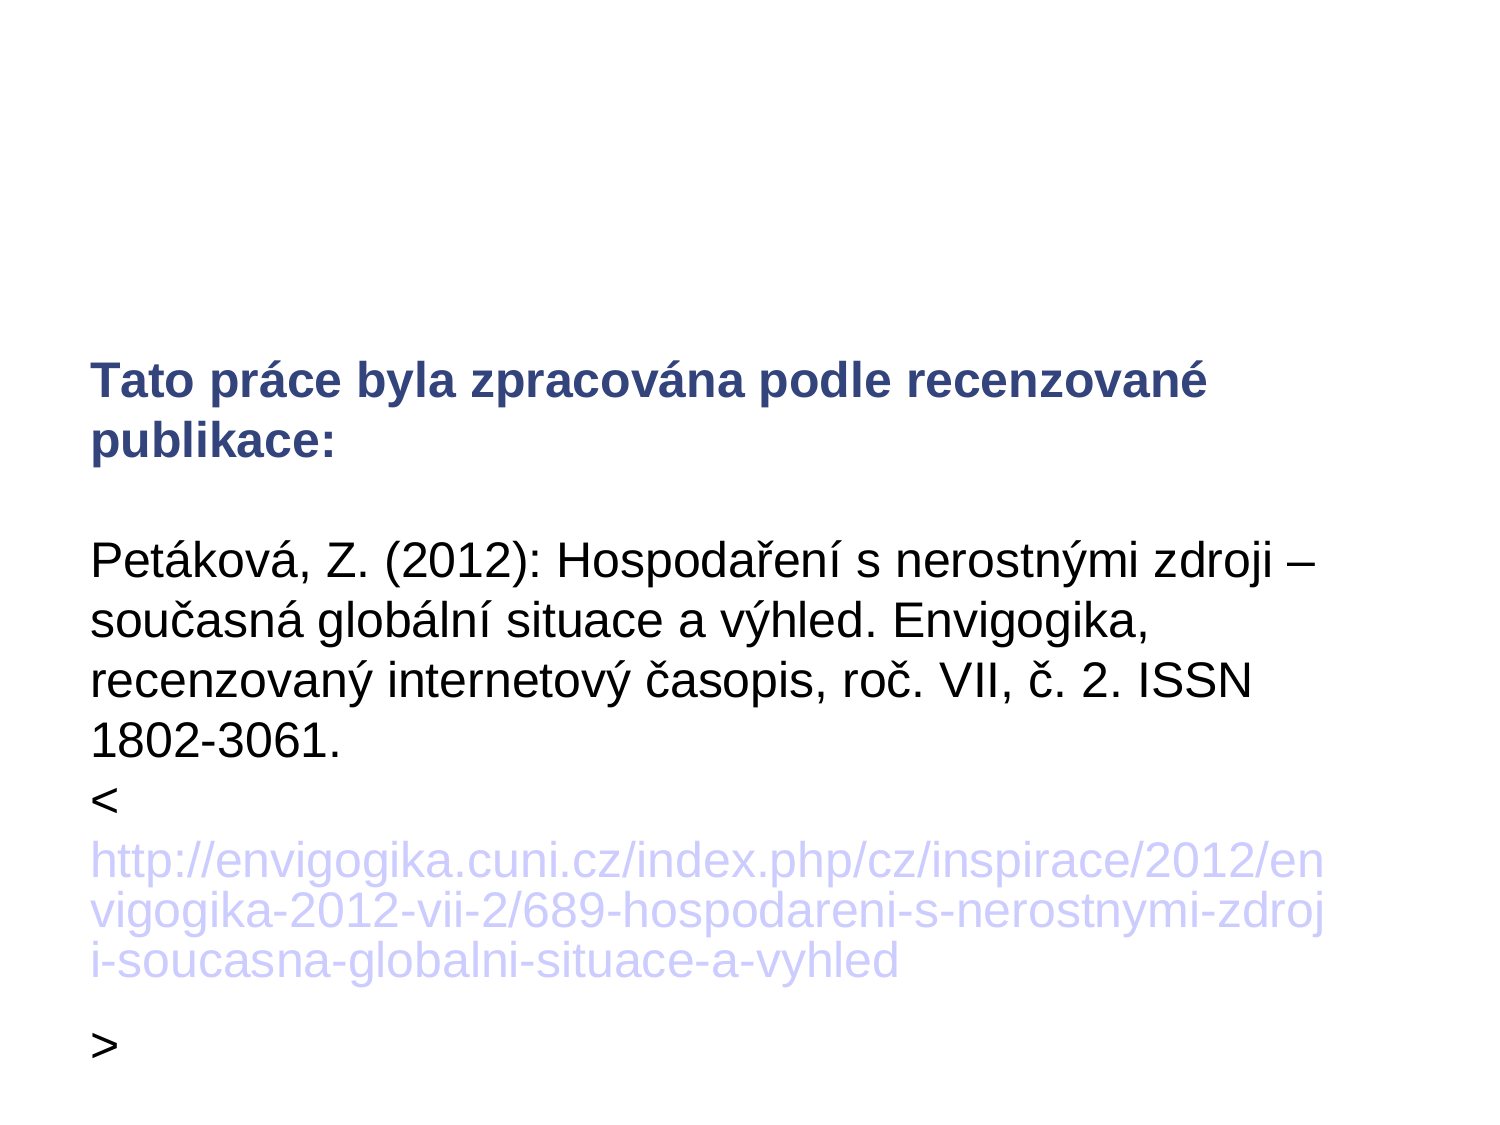

# Tato práce byla zpracována podle recenzované publikace: Petáková, Z. (2012): Hospodaření s nerostnými zdroji – současná globální situace a výhled. Envigogika, recenzovaný internetový časopis, roč. VII, č. 2. ISSN 1802-3061. <http://envigogika.cuni.cz/index.php/cz/inspirace/2012/envigogika-2012-vii-2/689-hospodareni-s-nerostnymi-zdroji-soucasna-globalni-situace-a-vyhled>